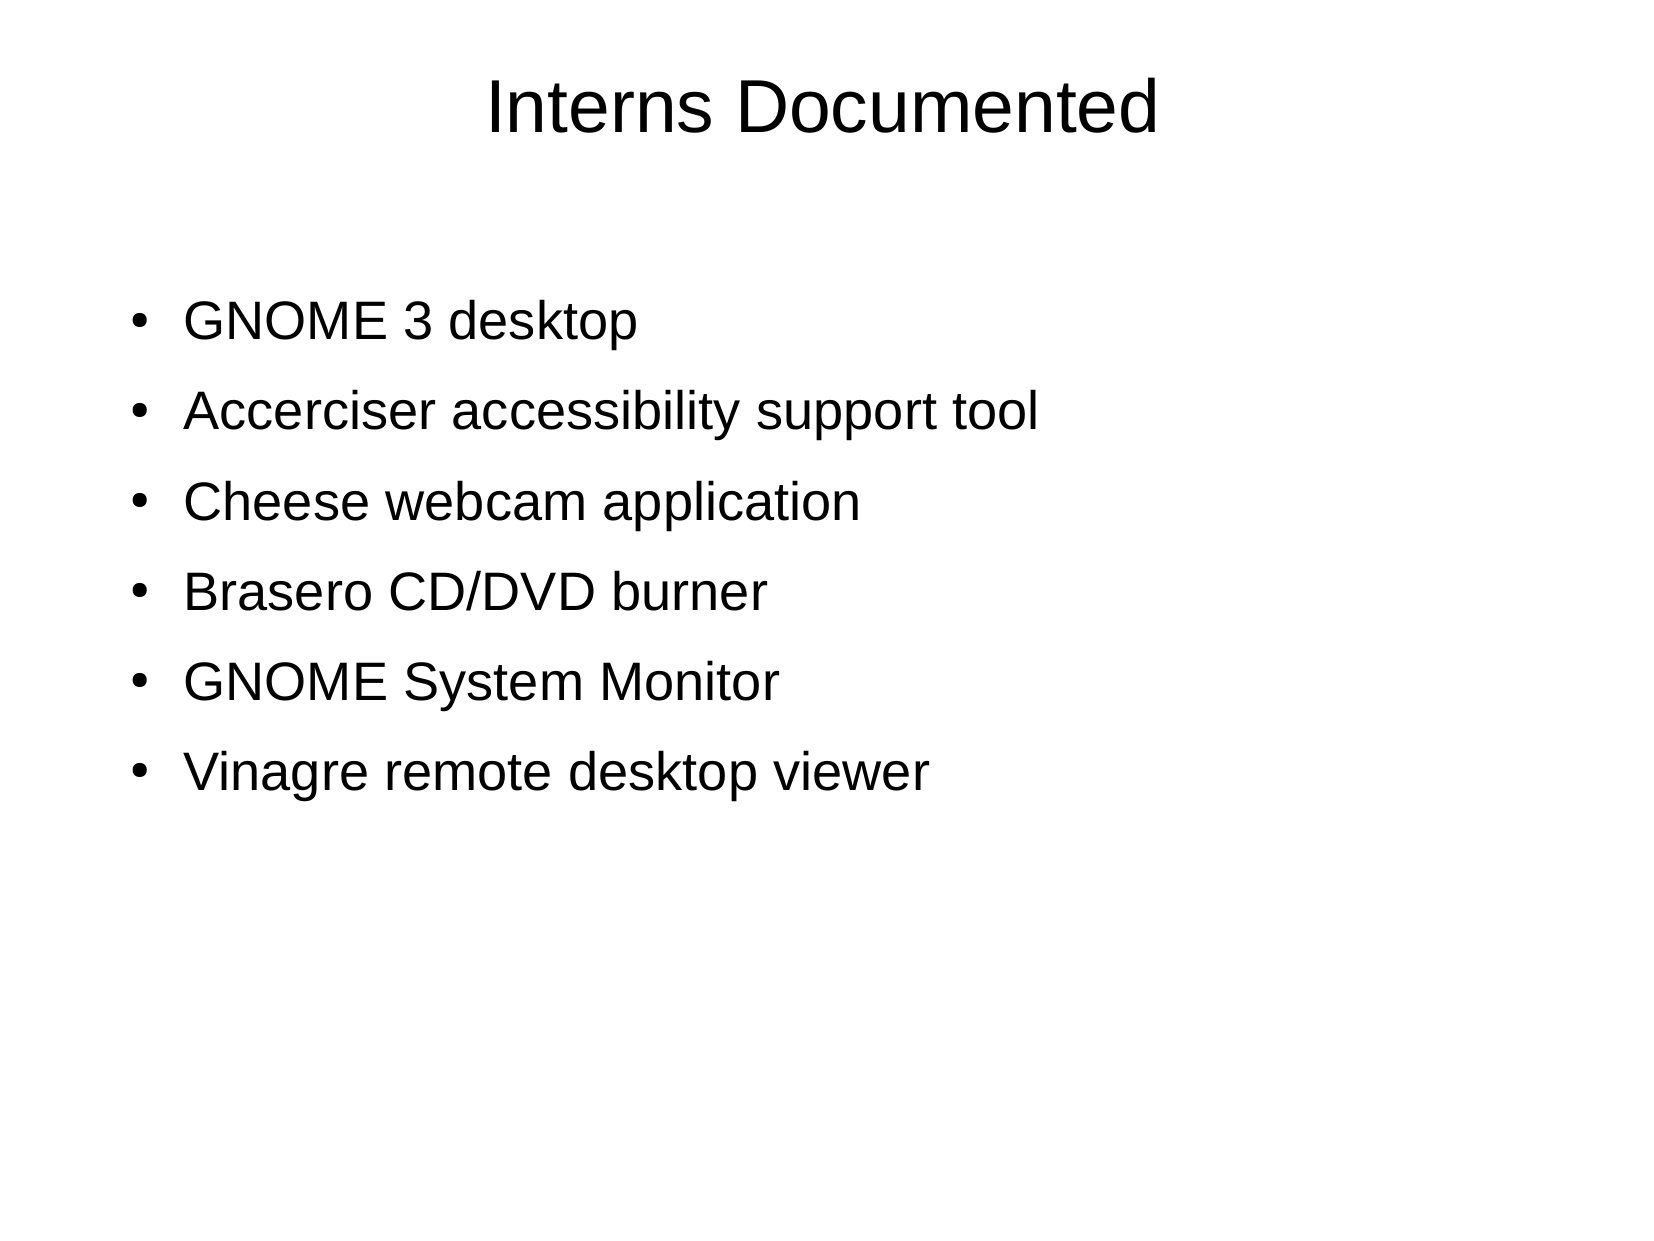

# Interns Documented
GNOME 3 desktop
Accerciser accessibility support tool
Cheese webcam application
Brasero CD/DVD burner
GNOME System Monitor
Vinagre remote desktop viewer